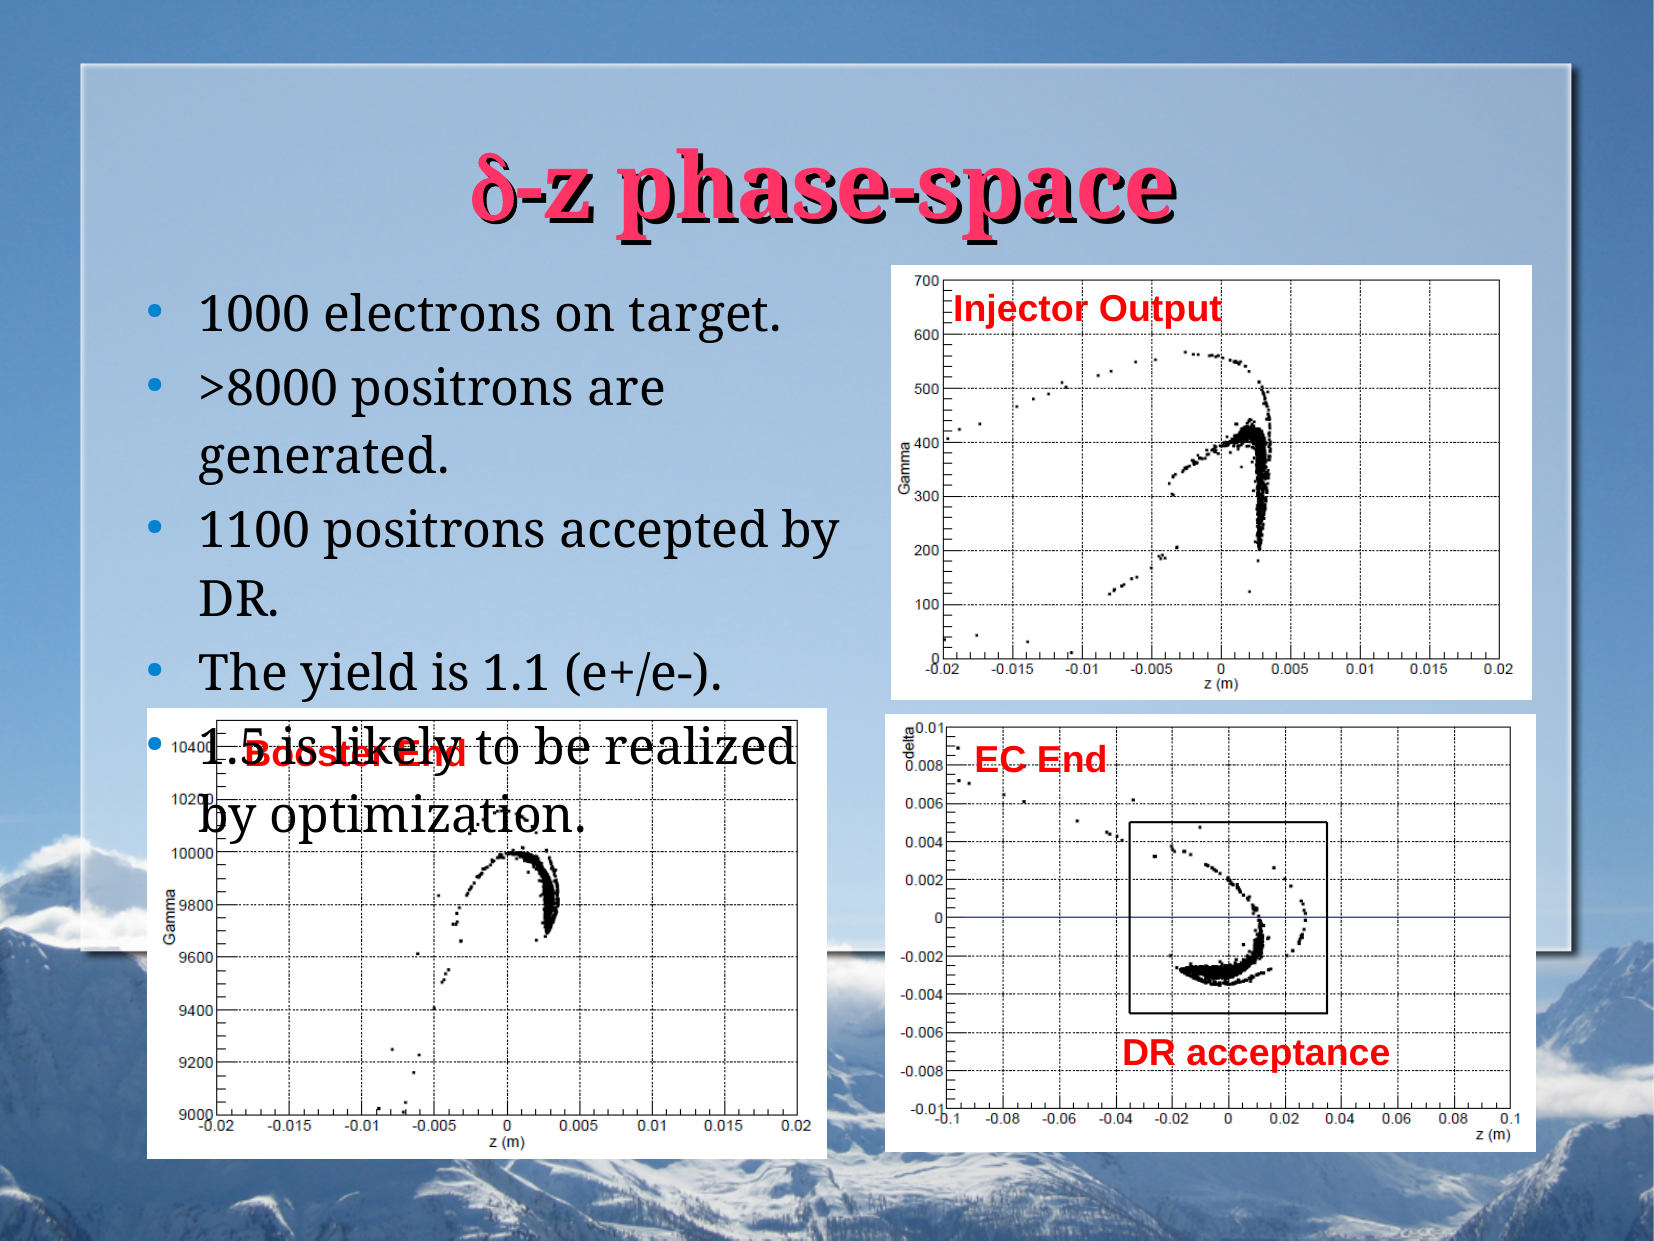

# d-z phase-space
1000 electrons on target.
>8000 positrons are generated.
1100 positrons accepted by DR.
The yield is 1.1 (e+/e-).
1.5 is likely to be realized by optimization.
Injector Output
Booster End
EC End
DR acceptance